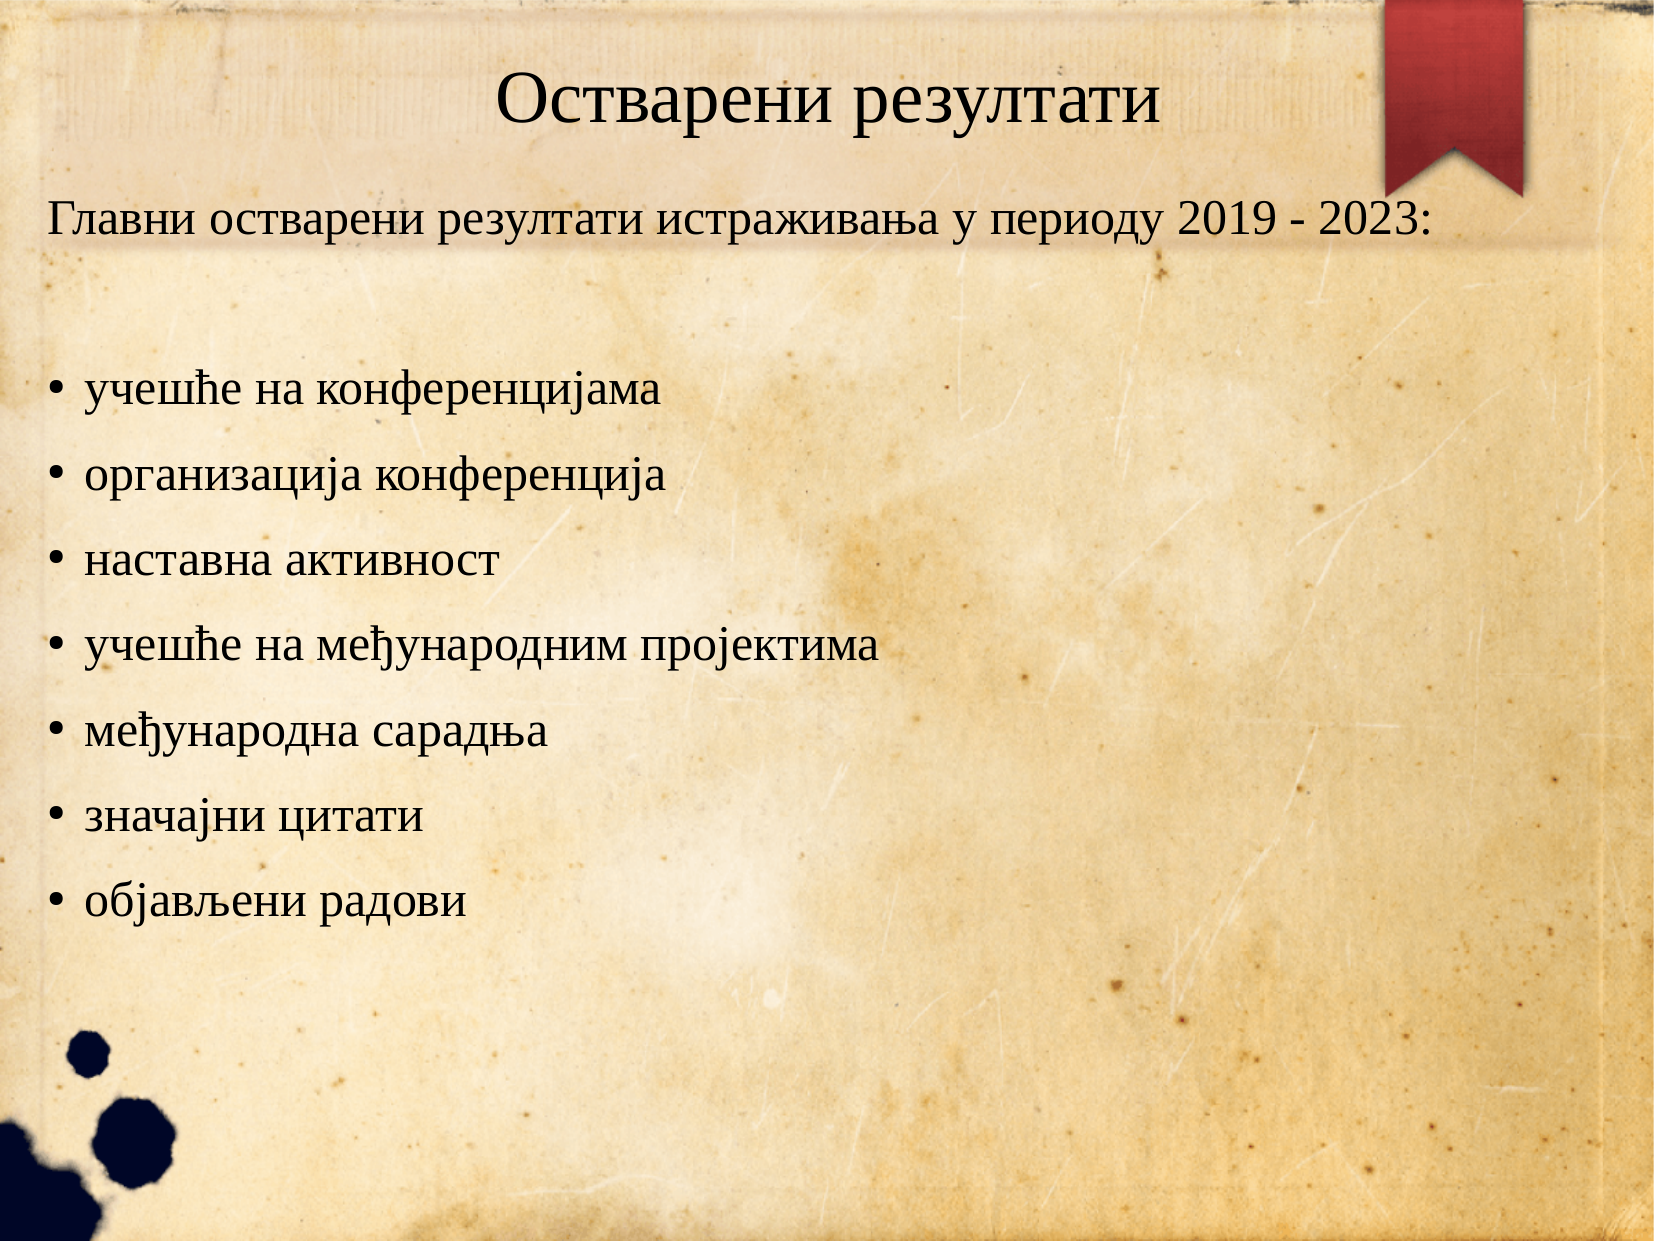

# Остварени резултати
Главни остварени резултати истраживања у периоду 2019 - 2023:
учешће на конференцијама
организација конференција
наставна активност
учешће на међународним пројектима
међународна сарадња
значајни цитати
објављени радови